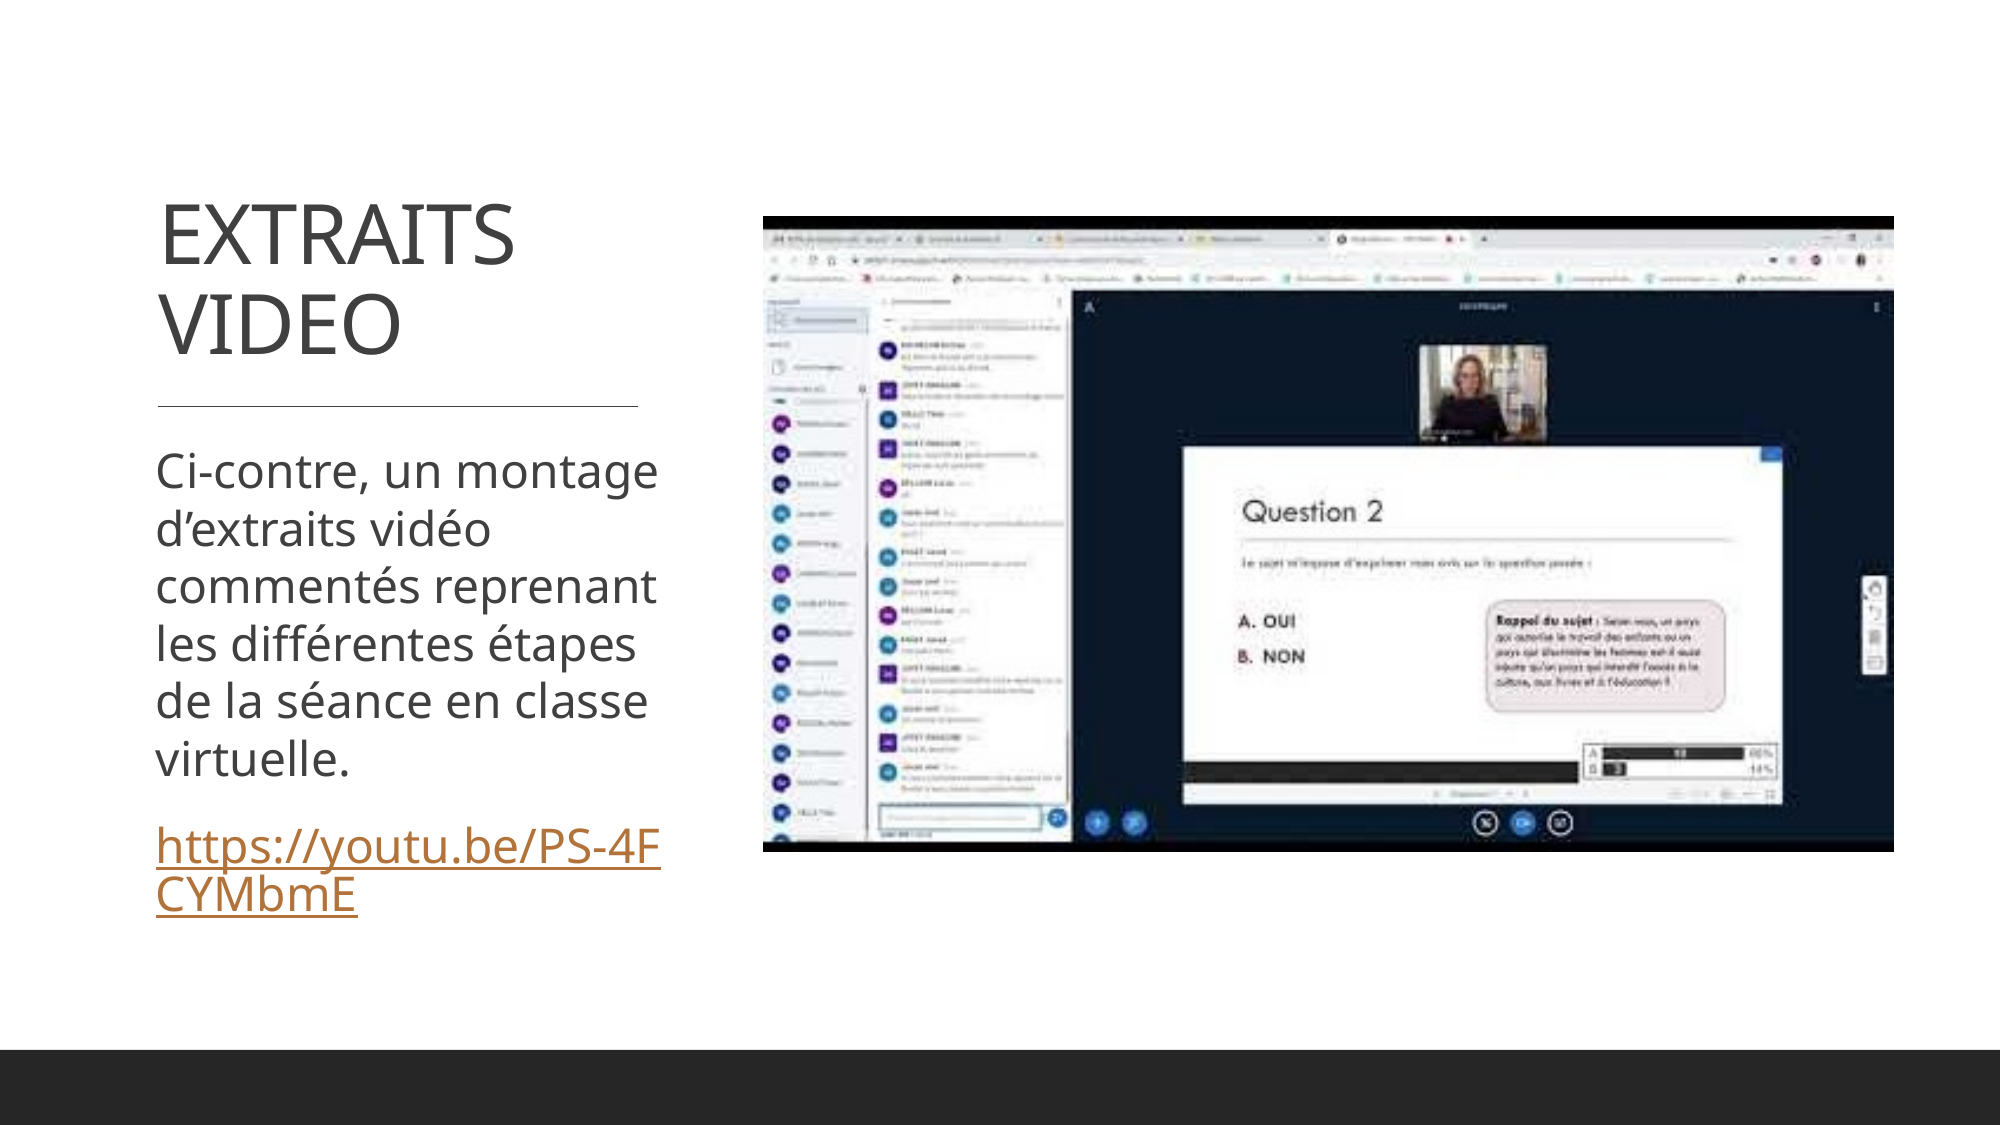

EXTRAITS VIDEO
Ci-contre, un montage d’extraits vidéo commentés reprenant les différentes étapes de la séance en classe virtuelle.
https://youtu.be/PS-4FCYMbmE